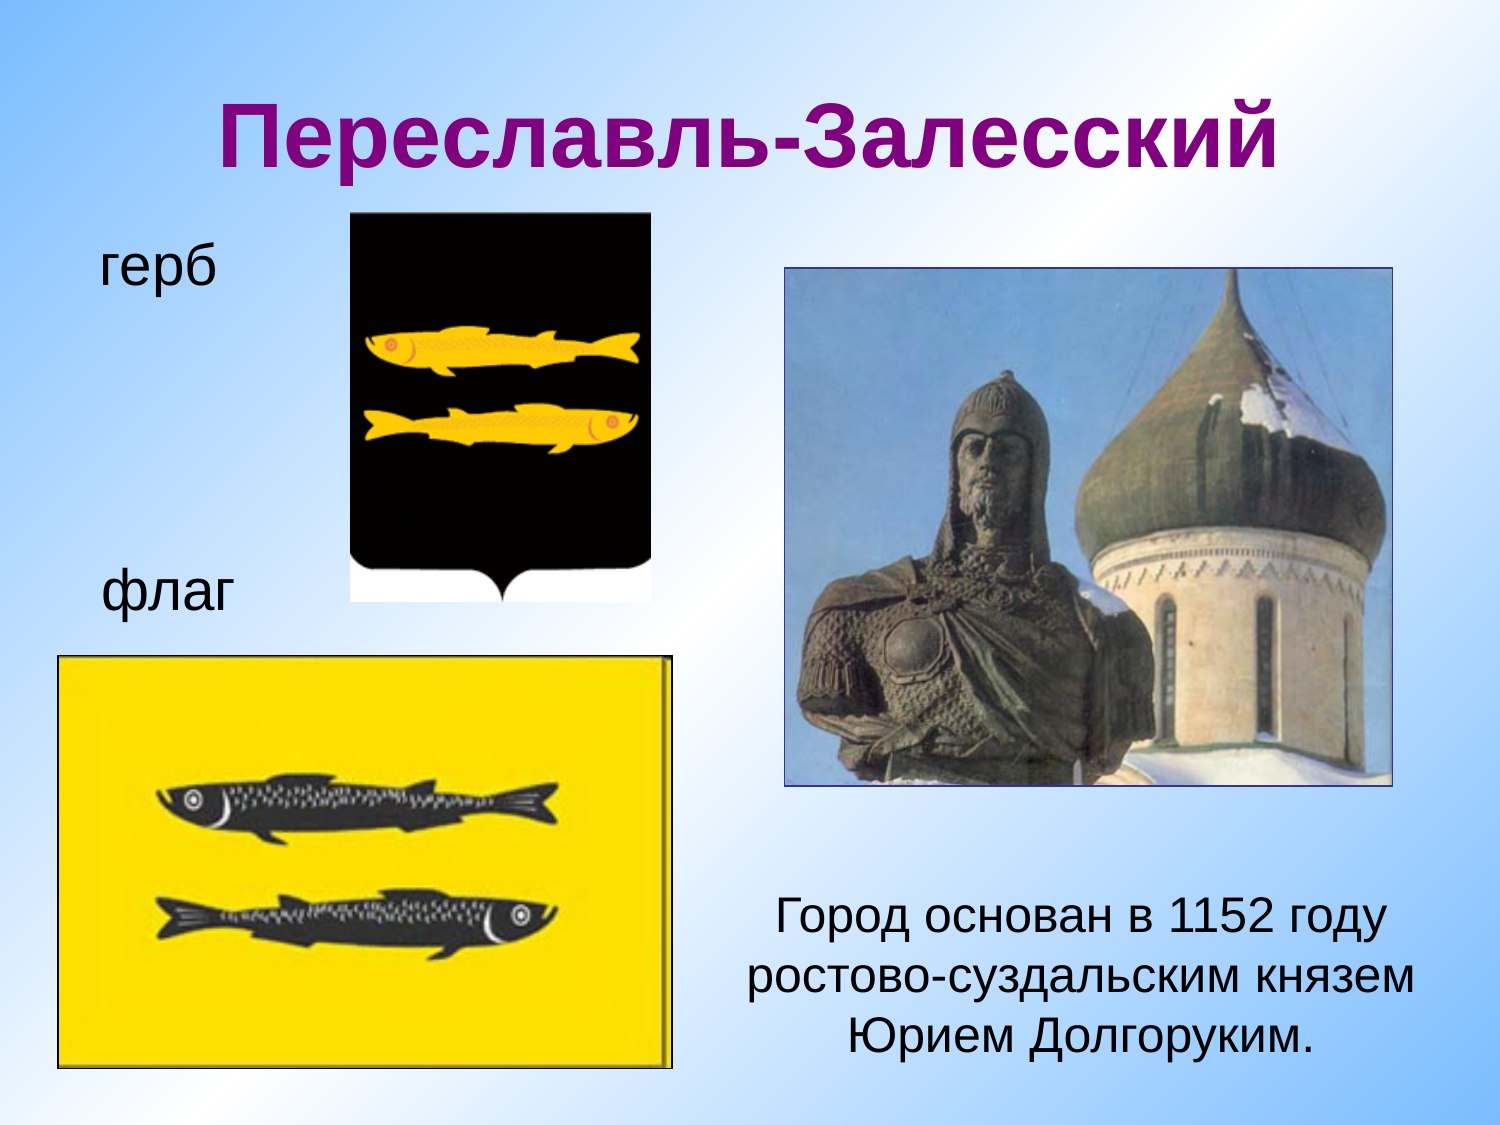

# Переславль-Залесский
герб
флаг
Город основан в 1152 году ростово-суздальским князем Юрием Долгоруким.